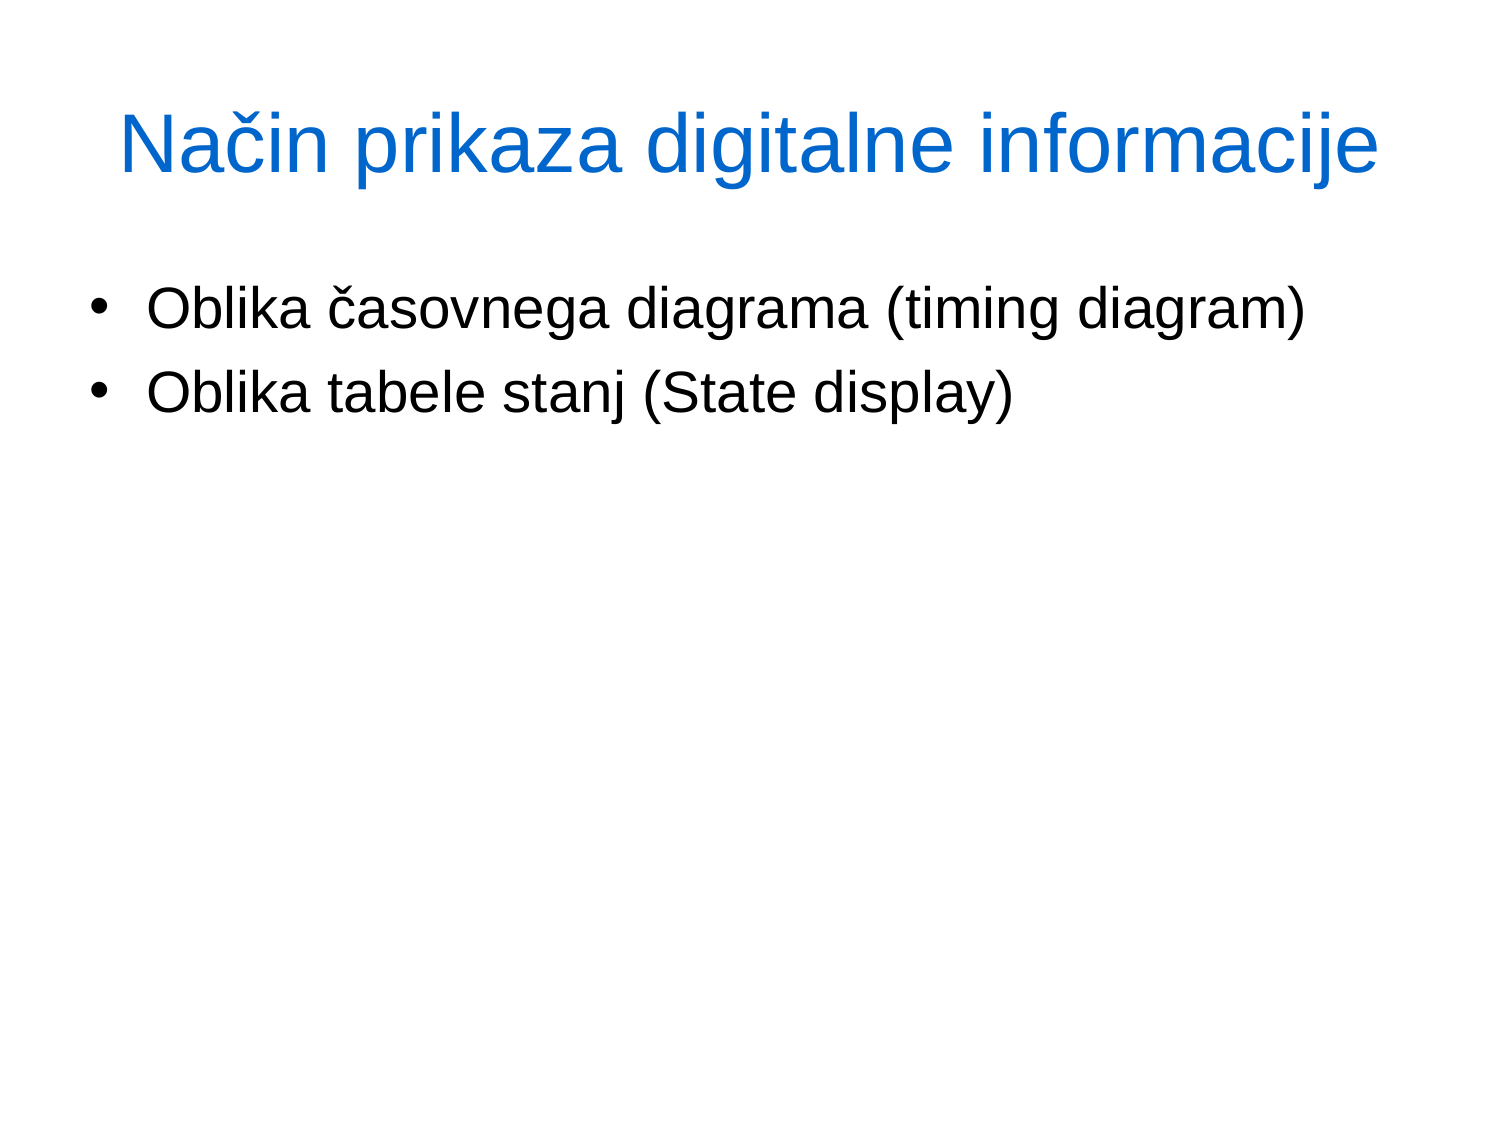

# Način prikaza digitalne informacije
Oblika časovnega diagrama (timing diagram)
Oblika tabele stanj (State display)